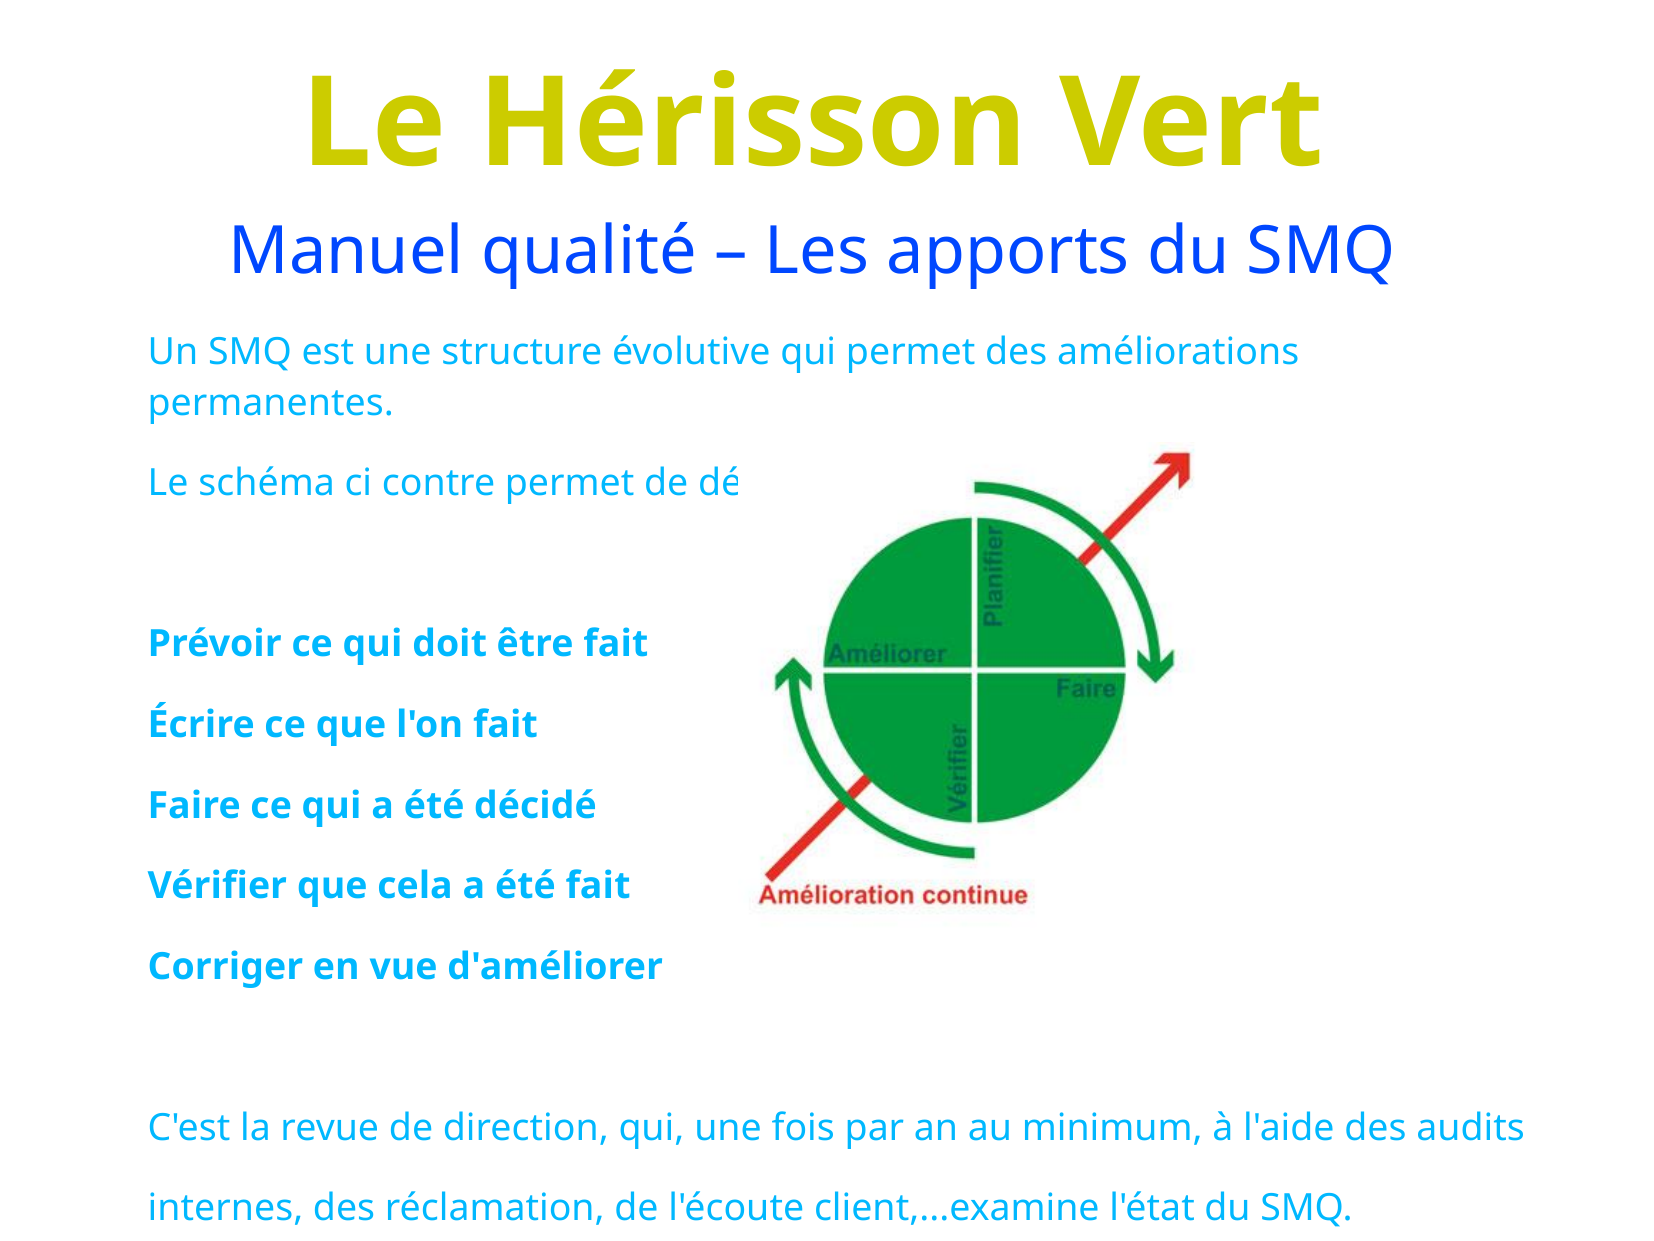

# Le Hérisson Vert Manuel qualité – Les apports du SMQ
Un SMQ est une structure évolutive qui permet des améliorations permanentes.
Le schéma ci contre permet de dégager les principes suivants :
Prévoir ce qui doit être fait
Écrire ce que l'on fait
Faire ce qui a été décidé
Vérifier que cela a été fait
Corriger en vue d'améliorer
C'est la revue de direction, qui, une fois par an au minimum, à l'aide des audits
internes, des réclamation, de l'écoute client,...examine l'état du SMQ.
C'est à cette occasion que les nouveaux objectifs sont fixés en plan d'amélioration de l'organisme (PAO).